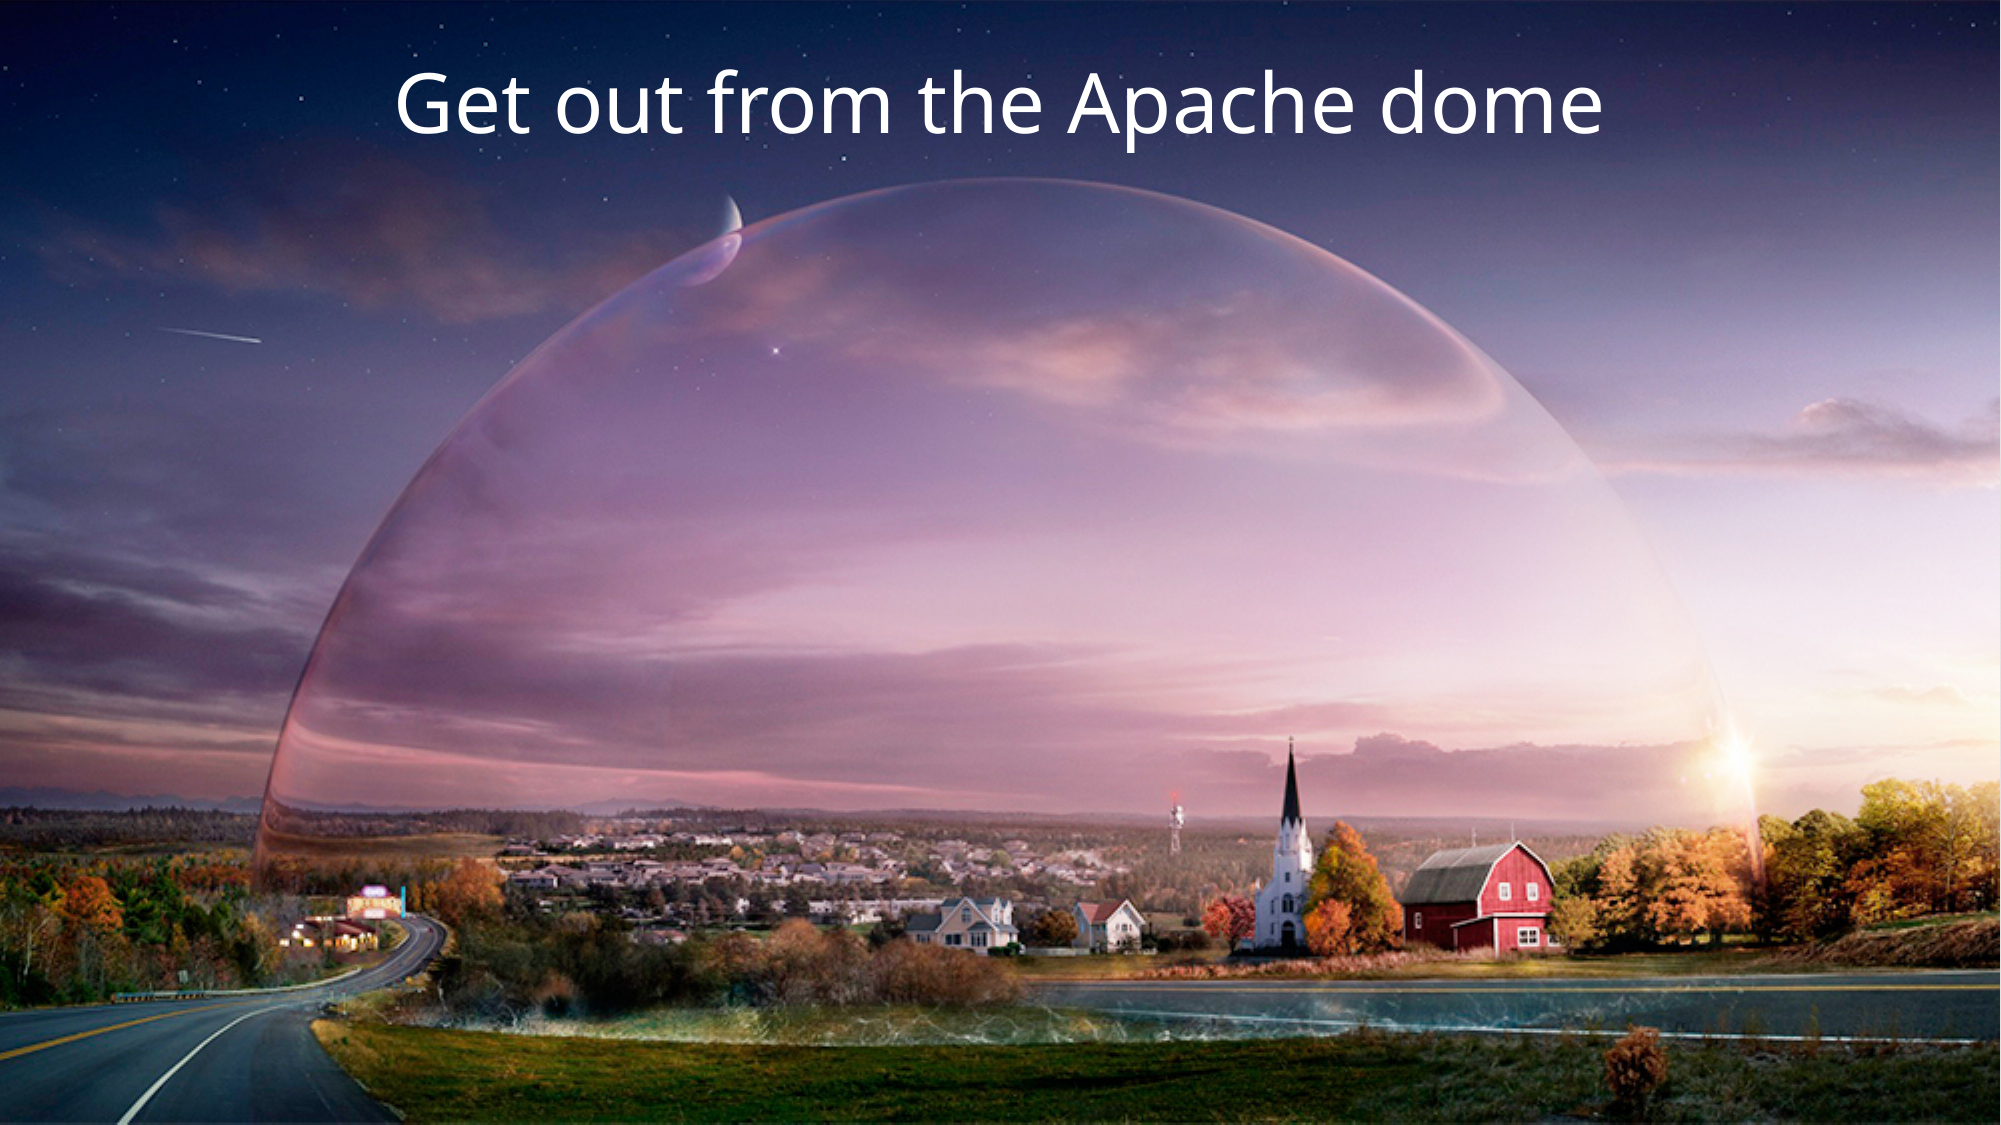

# Get out from the Apache dome